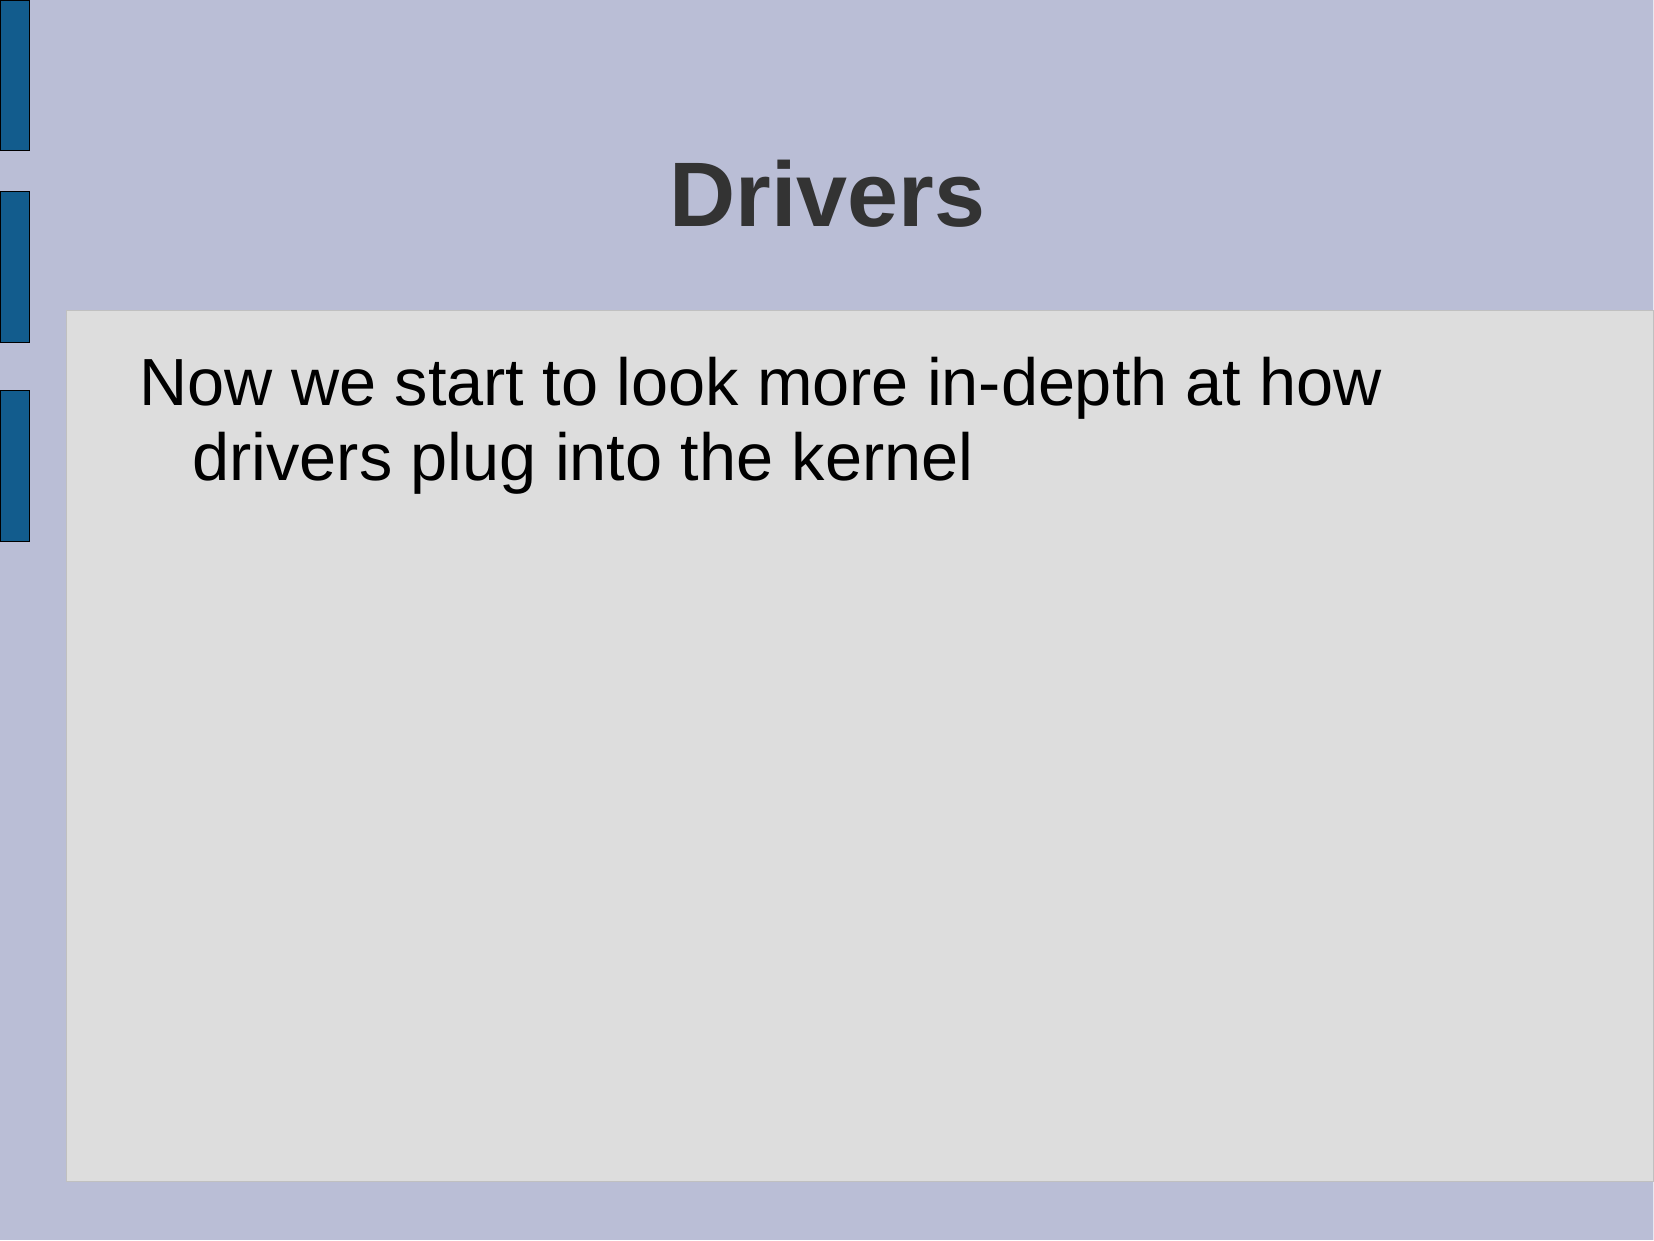

# Drivers
Now we start to look more in-depth at how drivers plug into the kernel